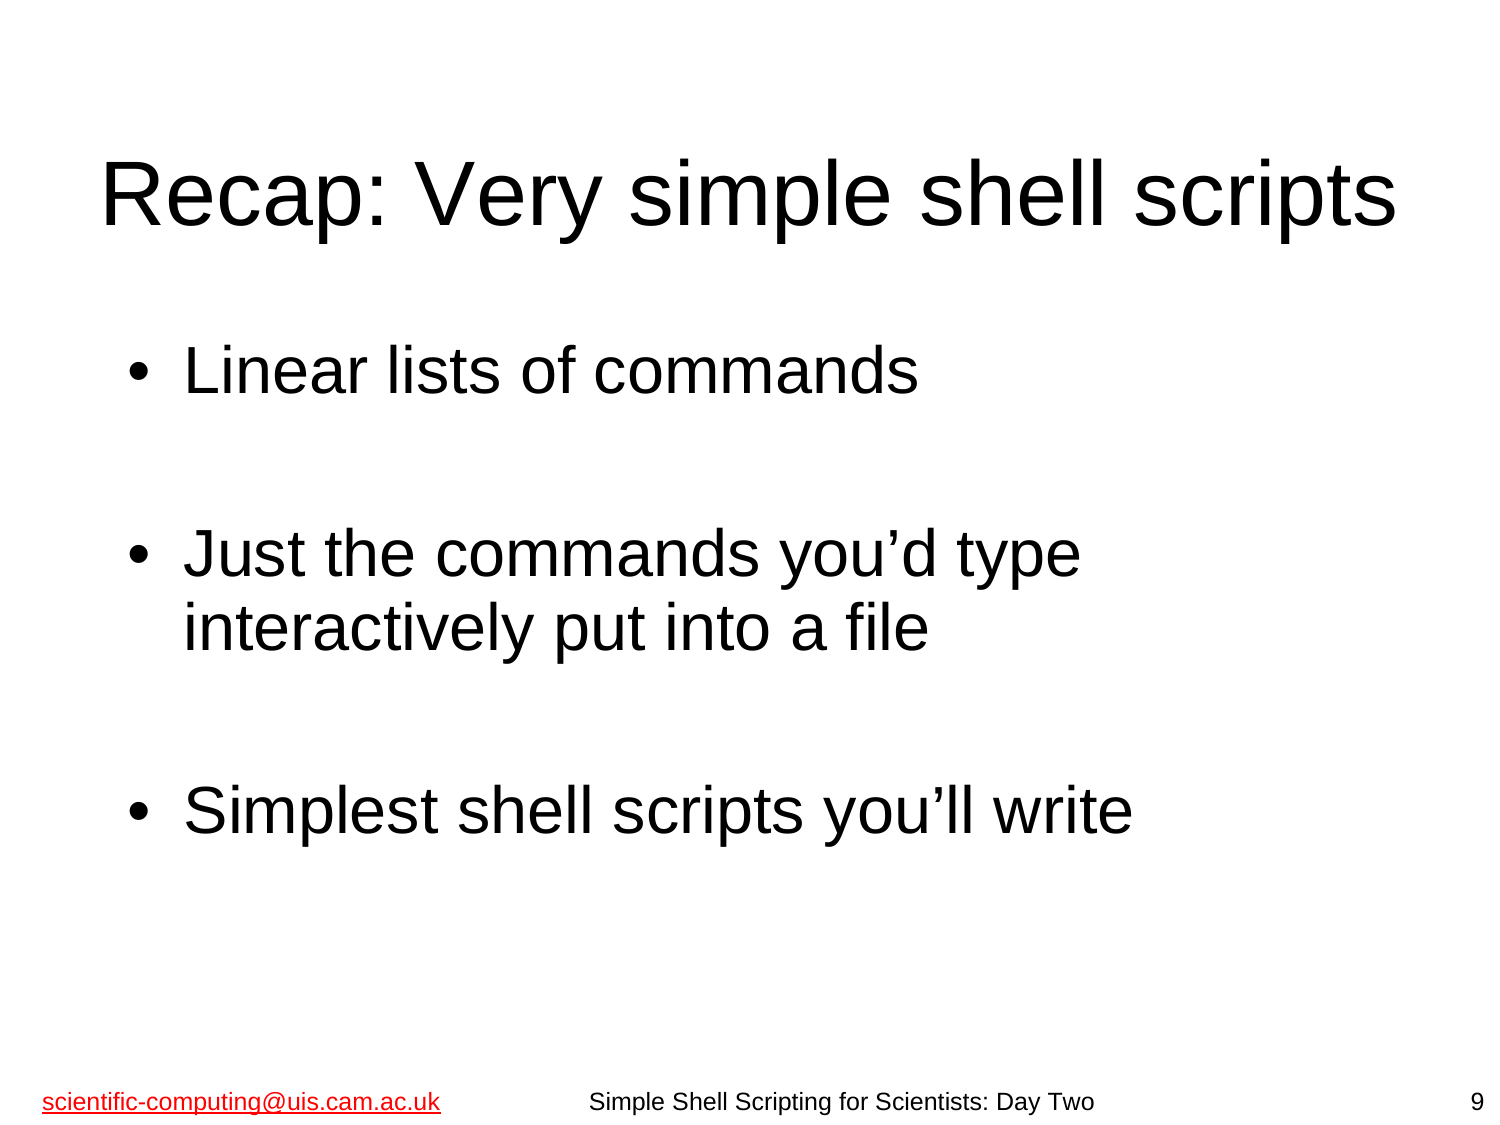

# Recap: Very simple shell scripts
Linear lists of commands
Just the commands you’d type interactively put into a file
Simplest shell scripts you’ll write
escience-support@ucs.cam.ac.uk	Simple Shell Scripting for Scientists: Day Two
9